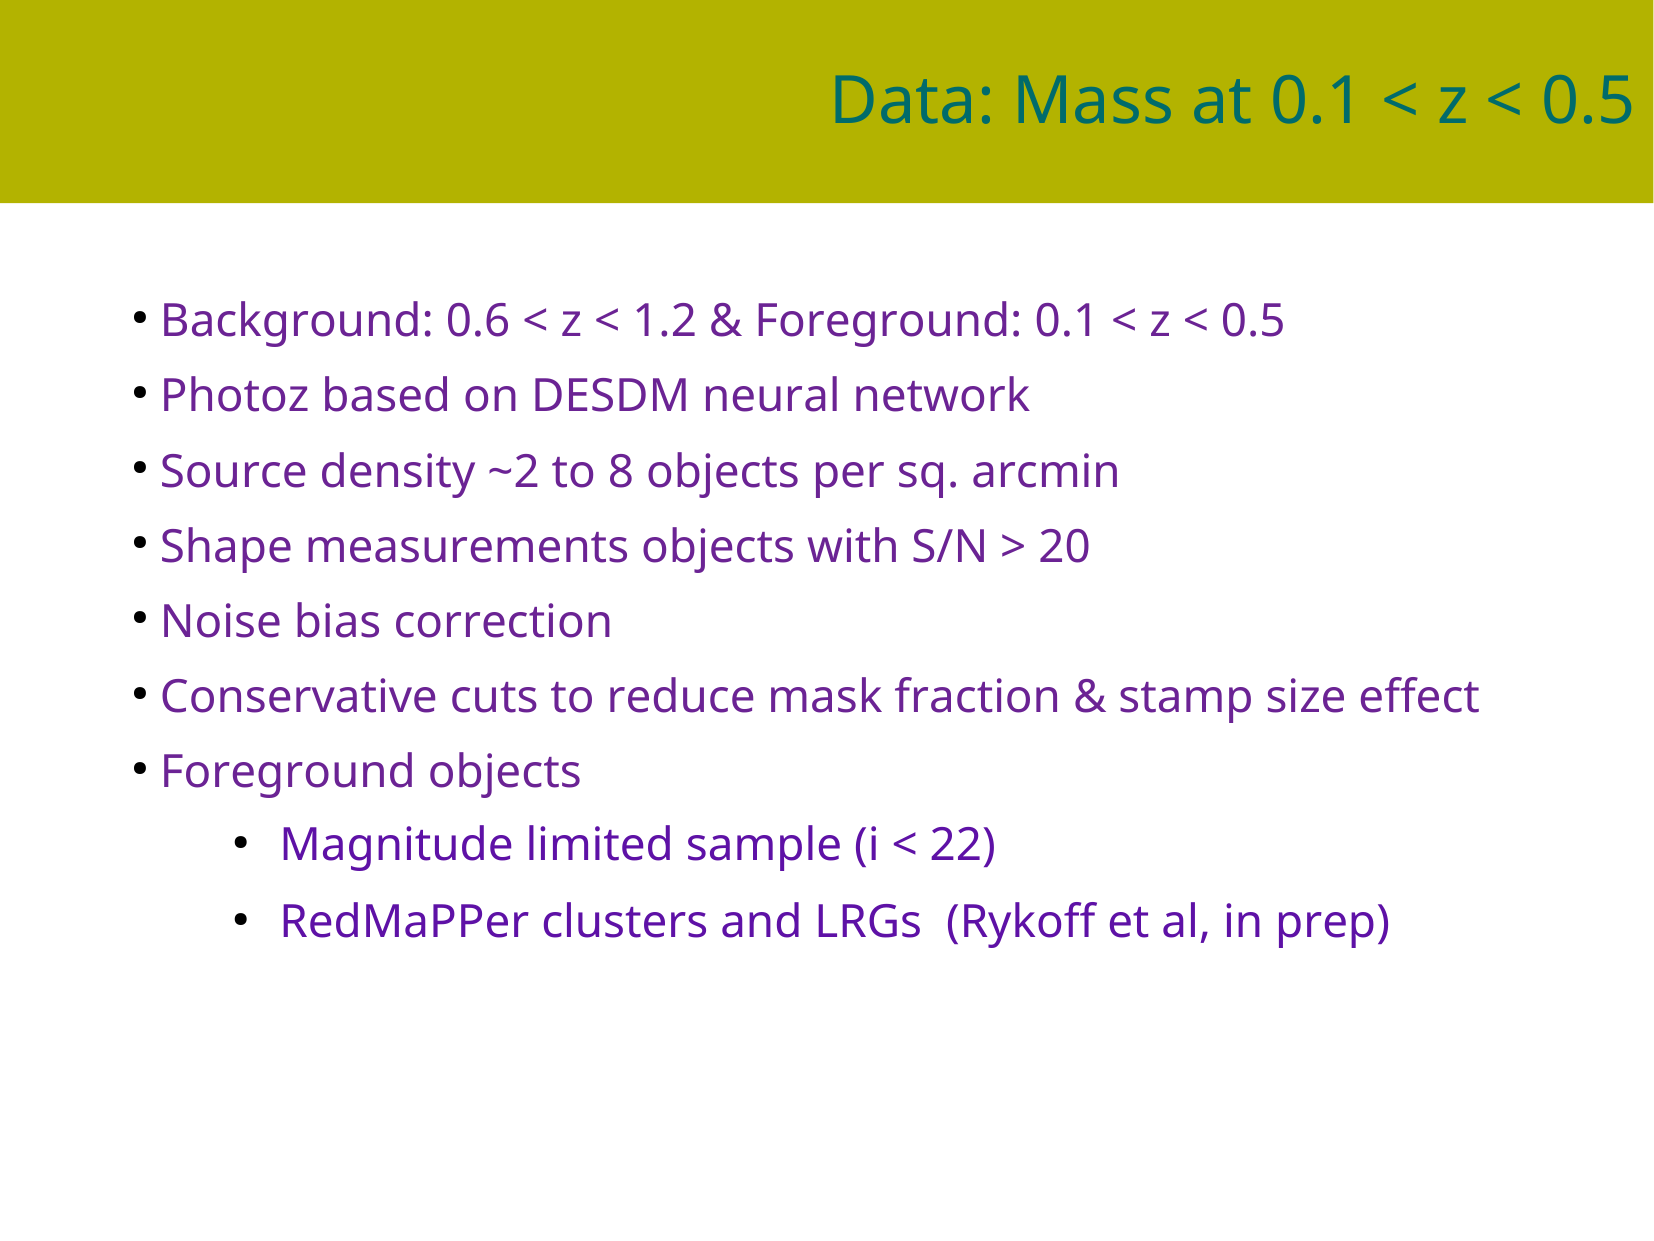

# Data: Mass at 0.1 < z < 0.5
 Background: 0.6 < z < 1.2 & Foreground: 0.1 < z < 0.5
 Photoz based on DESDM neural network
 Source density ~2 to 8 objects per sq. arcmin
 Shape measurements objects with S/N > 20
 Noise bias correction
 Conservative cuts to reduce mask fraction & stamp size effect
 Foreground objects
Magnitude limited sample (i < 22)
RedMaPPer clusters and LRGs (Rykoff et al, in prep)